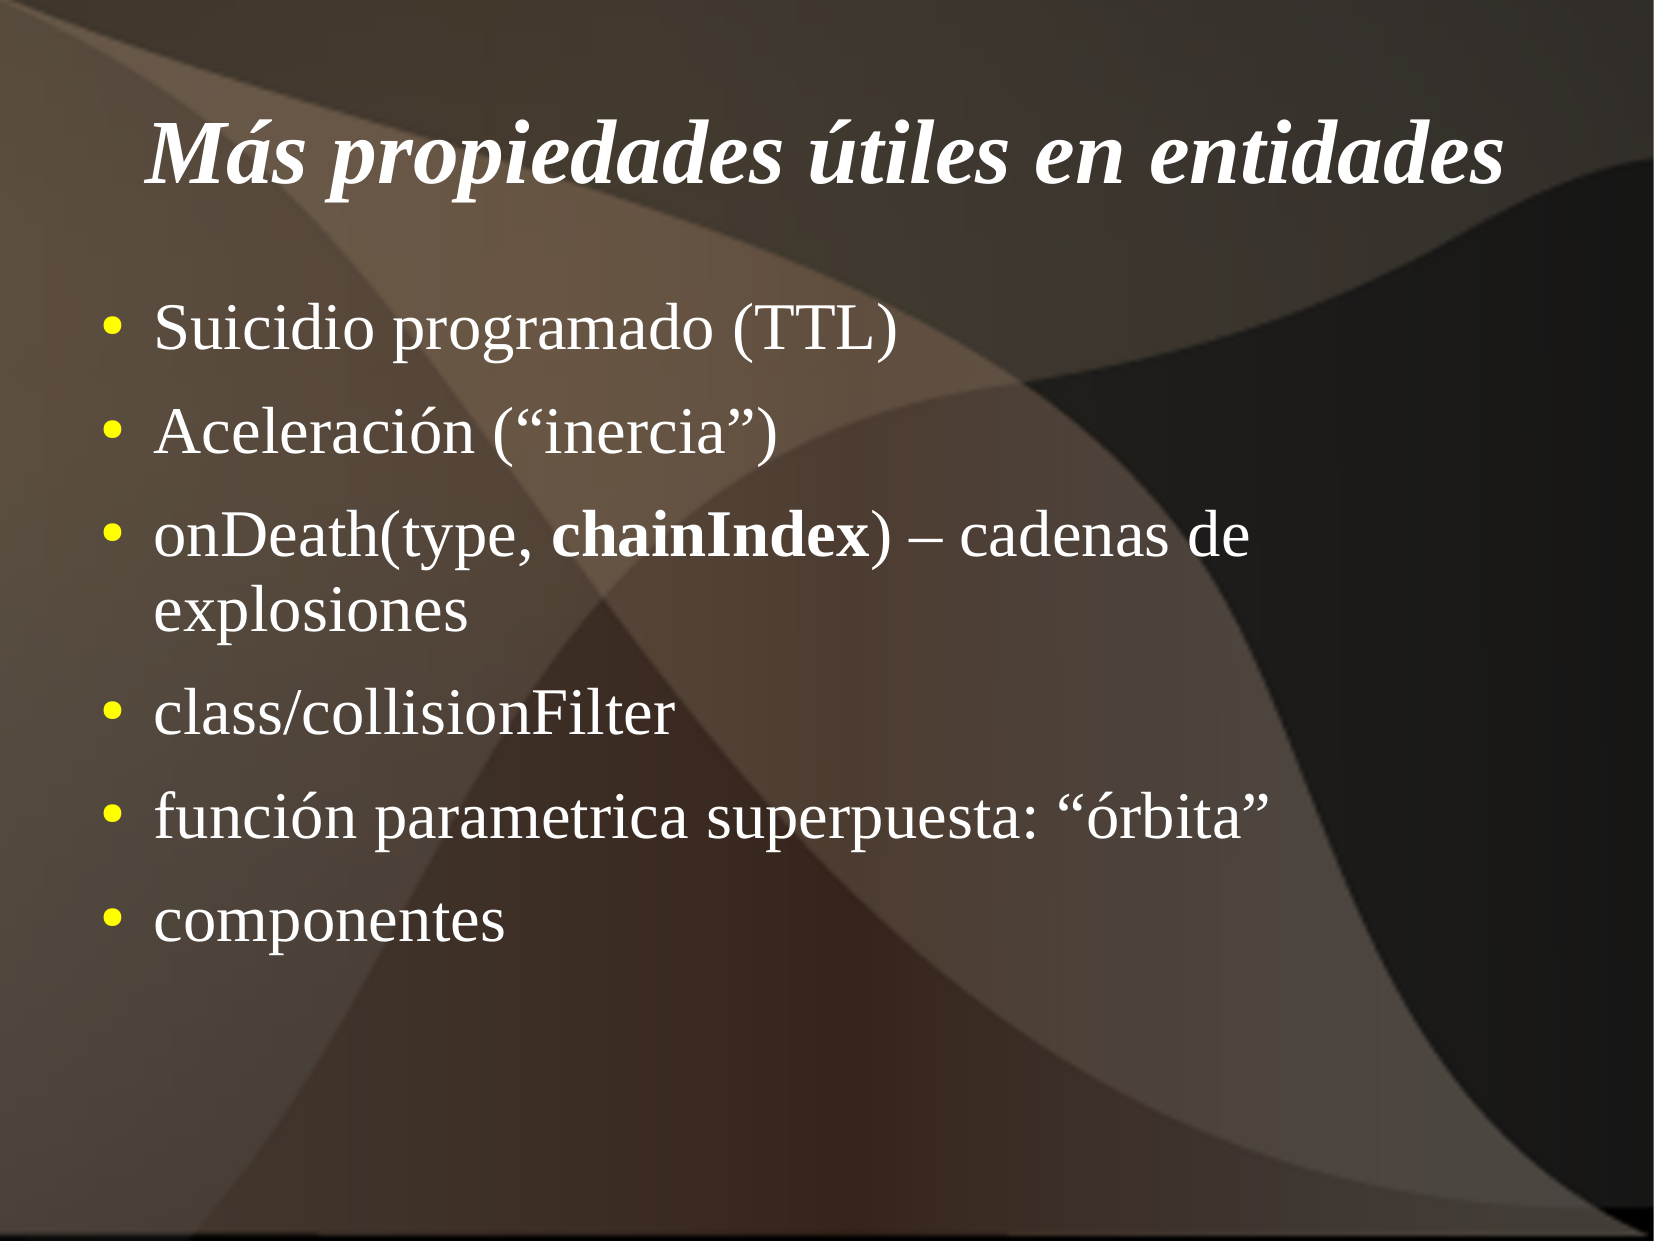

# Más propiedades útiles en entidades
Suicidio programado (TTL)
Aceleración (“inercia”)
onDeath(type, chainIndex) – cadenas de explosiones
class/collisionFilter
función parametrica superpuesta: “órbita”
componentes